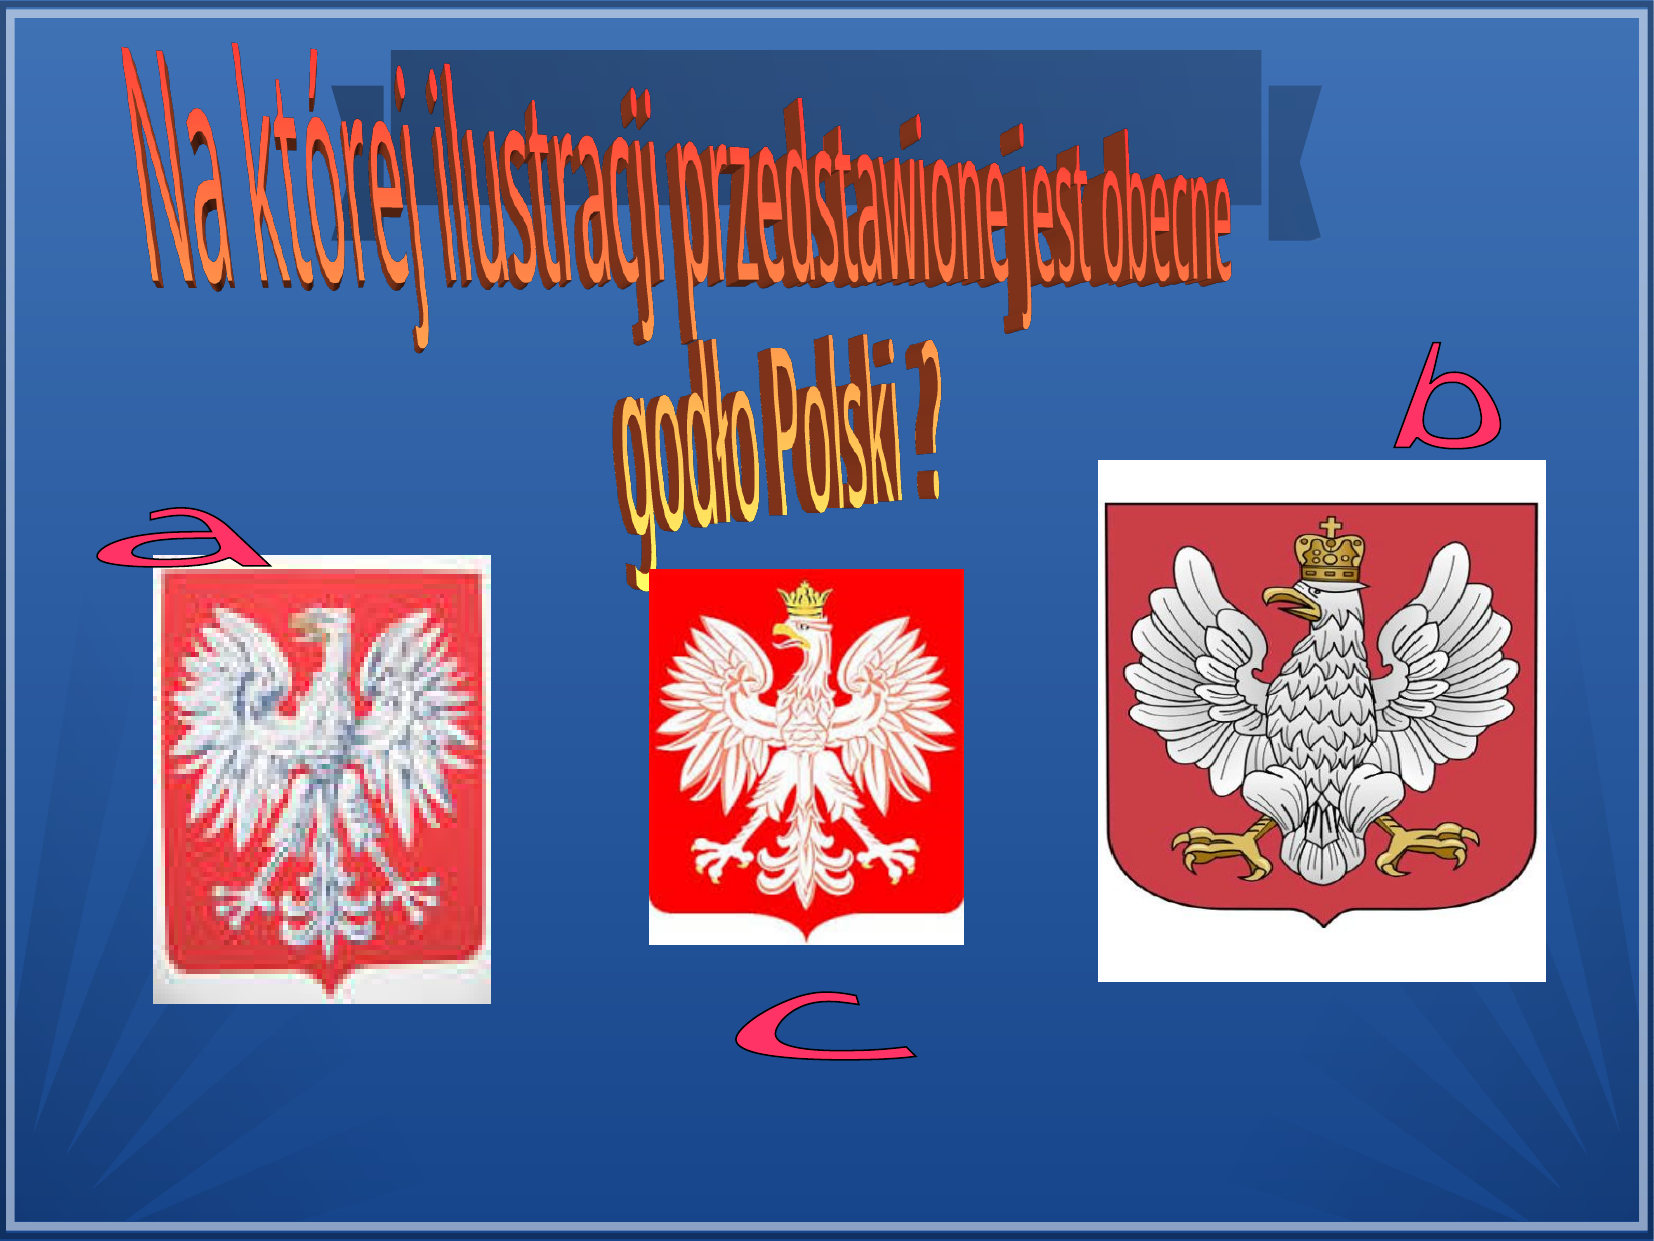

Na której ilustracji przedstawione jest obecne
godło Polski ?
b
a
c